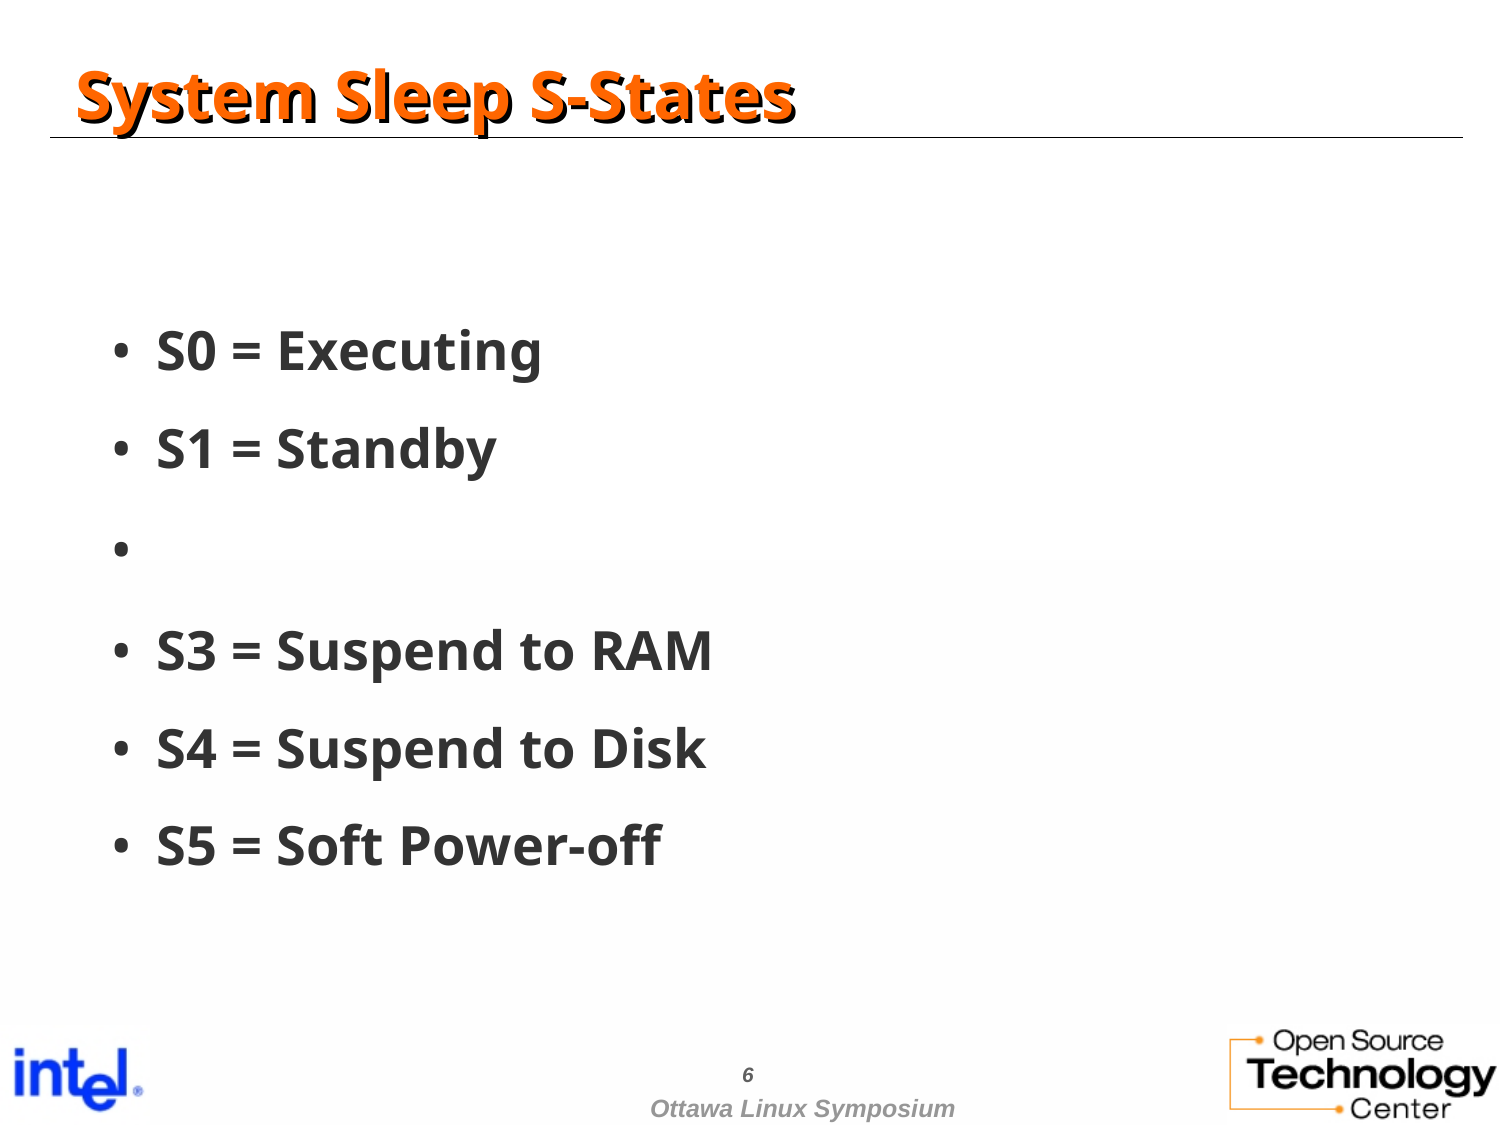

# System Sleep S-States
S0 = Executing
S1 = Standby
S3 = Suspend to RAM
S4 = Suspend to Disk
S5 = Soft Power-off